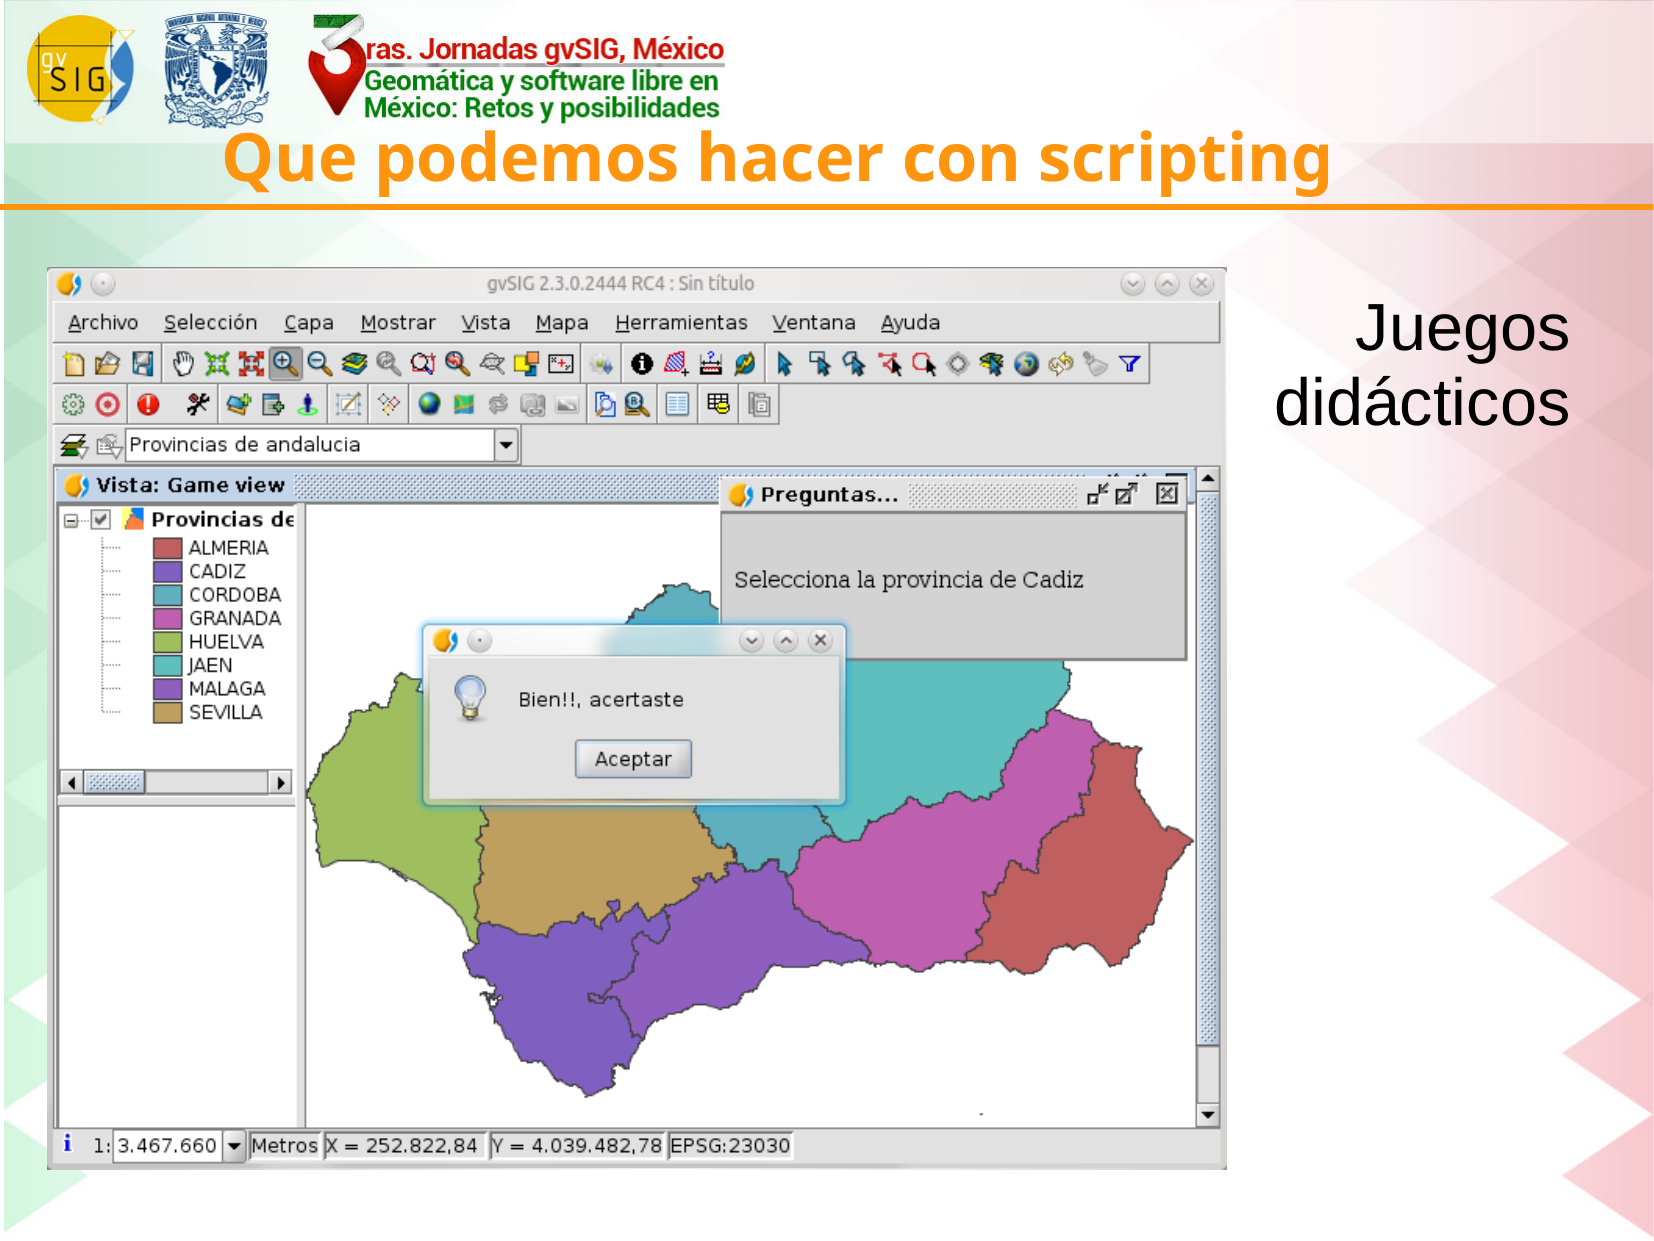

Que podemos hacer con scripting
# Juegos
didácticos